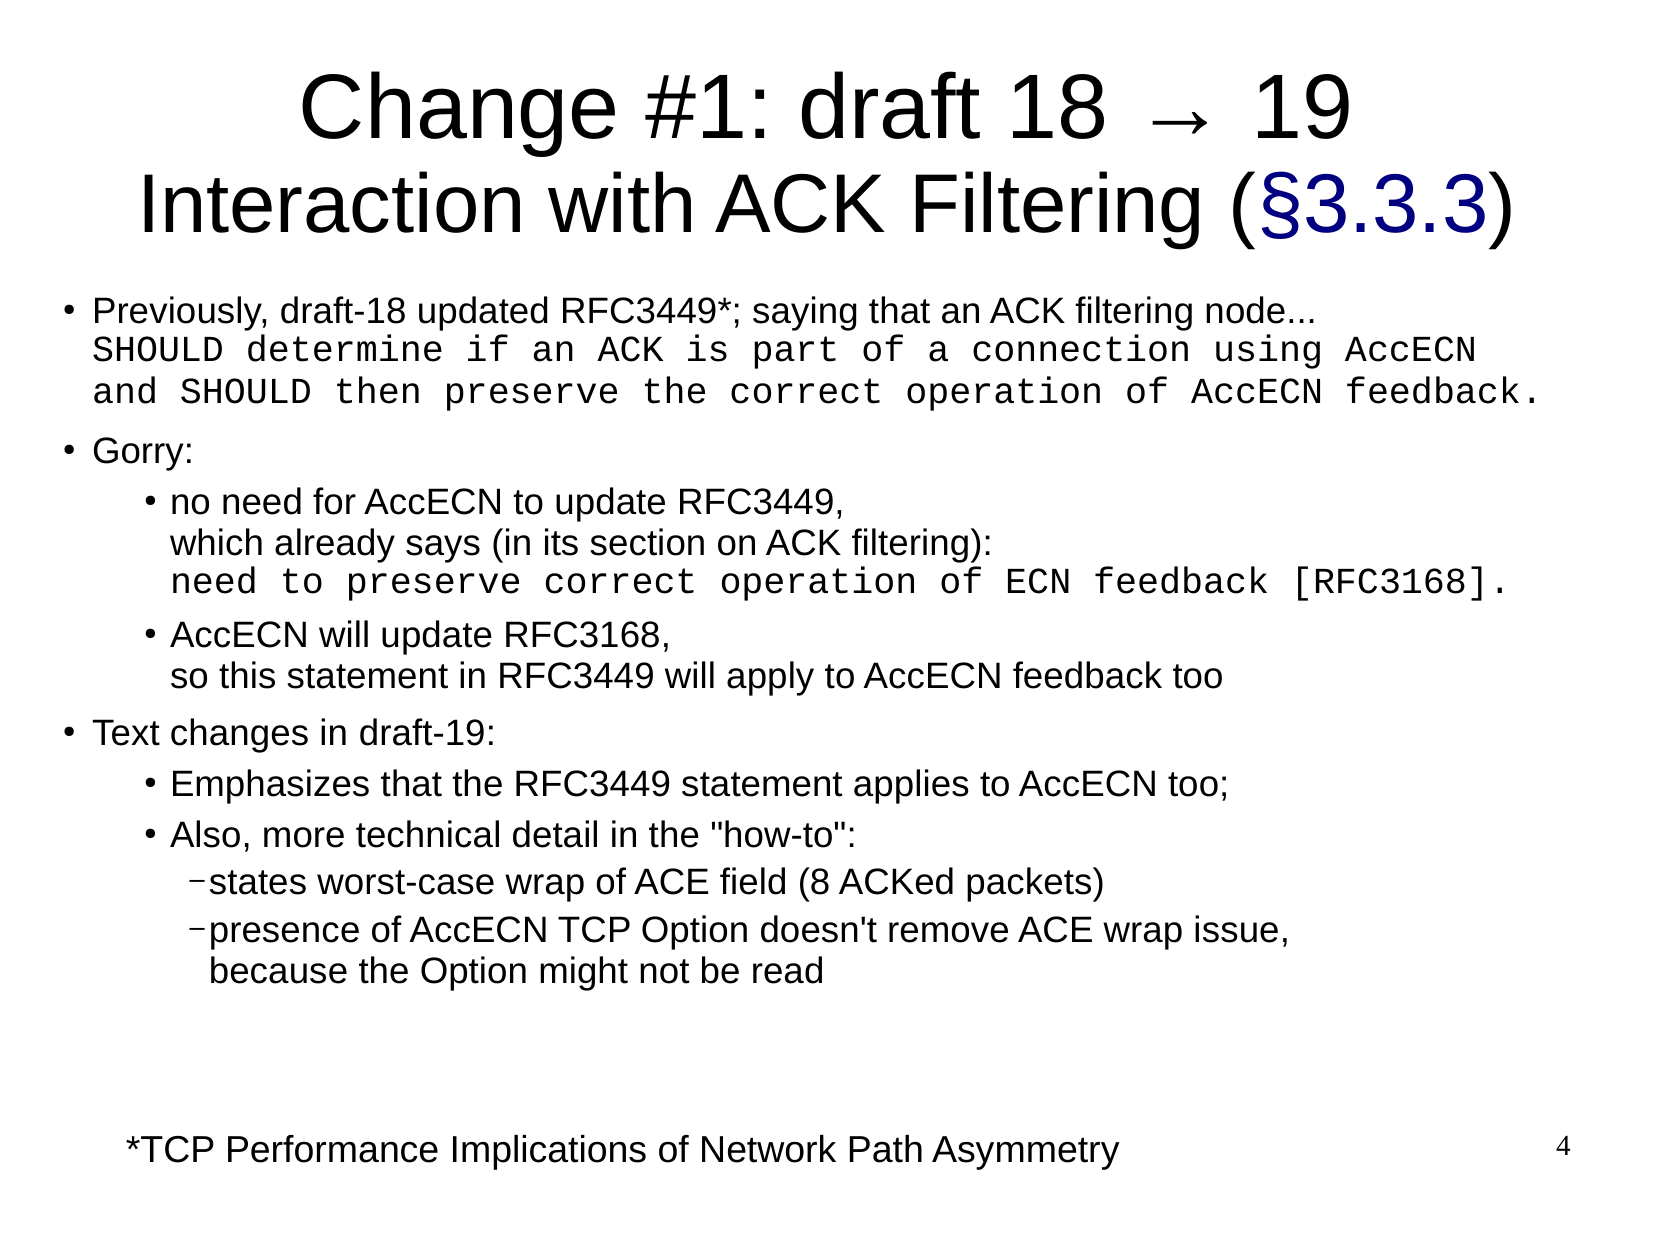

# Change #1: draft 18 → 19 Interaction with ACK Filtering (§3.3.3)
Previously, draft-18 updated RFC3449*; saying that an ACK filtering node...
SHOULD determine if an ACK is part of a connection using AccECN
and SHOULD then preserve the correct operation of AccECN feedback.
Gorry:
no need for AccECN to update RFC3449,
which already says (in its section on ACK filtering):
need to preserve correct operation of ECN feedback [RFC3168].
AccECN will update RFC3168,
so this statement in RFC3449 will apply to AccECN feedback too
Text changes in draft-19:
Emphasizes that the RFC3449 statement applies to AccECN too;
Also, more technical detail in the "how-to":
states worst-case wrap of ACE field (8 ACKed packets)
presence of AccECN TCP Option doesn't remove ACE wrap issue,
because the Option might not be read
*TCP Performance Implications of Network Path Asymmetry
4